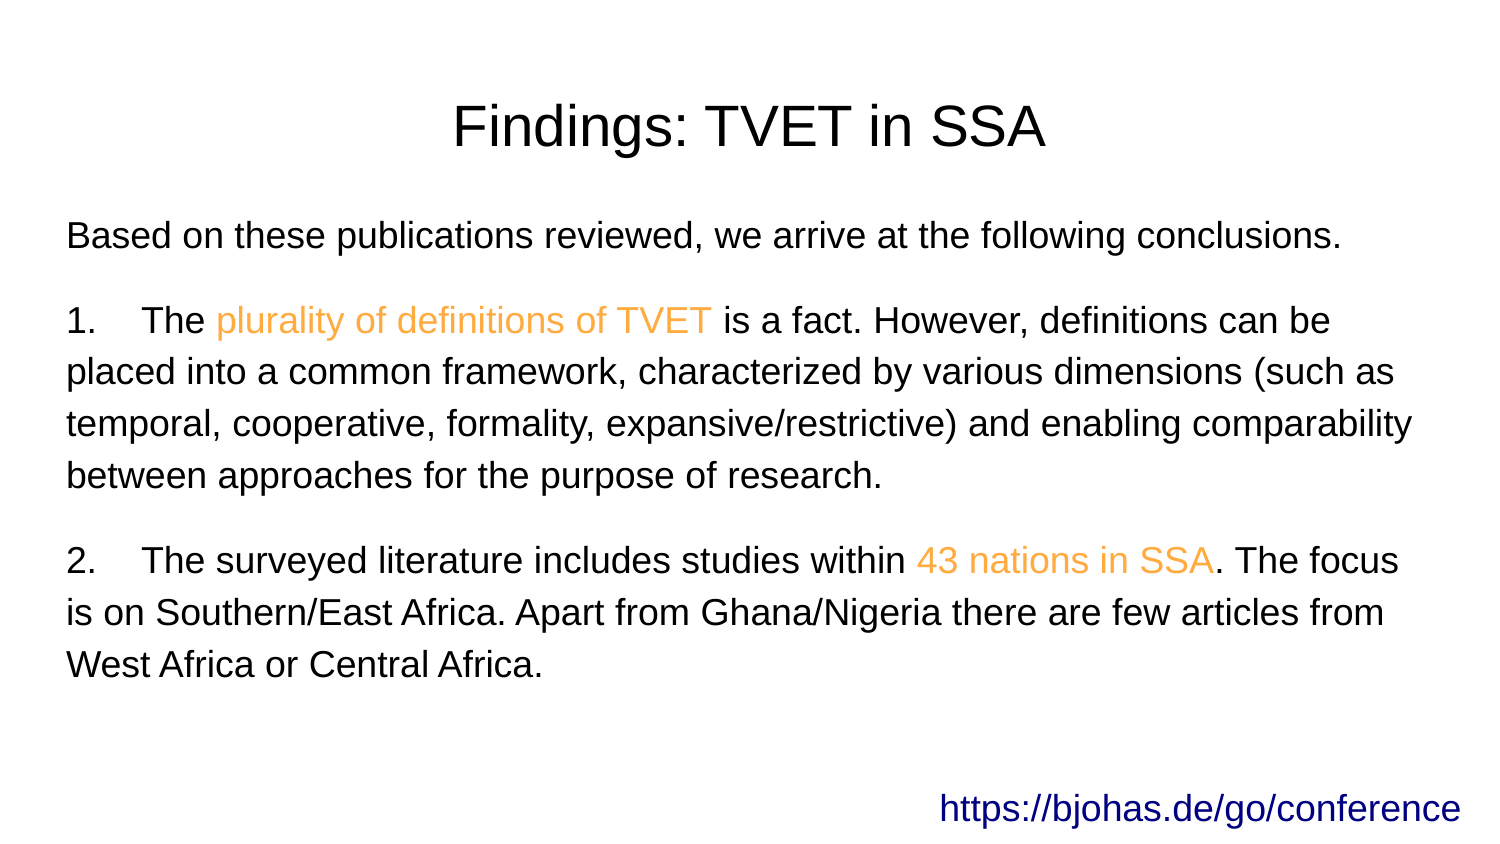

# Findings: TVET in SSA
Based on these publications reviewed, we arrive at the following conclusions.
1.	The plurality of definitions of TVET is a fact. However, definitions can be placed into a common framework, characterized by various dimensions (such as temporal, cooperative, formality, expansive/restrictive) and enabling comparability between approaches for the purpose of research.
2.	The surveyed literature includes studies within 43 nations in SSA. The focus is on Southern/East Africa. Apart from Ghana/Nigeria there are few articles from West Africa or Central Africa.